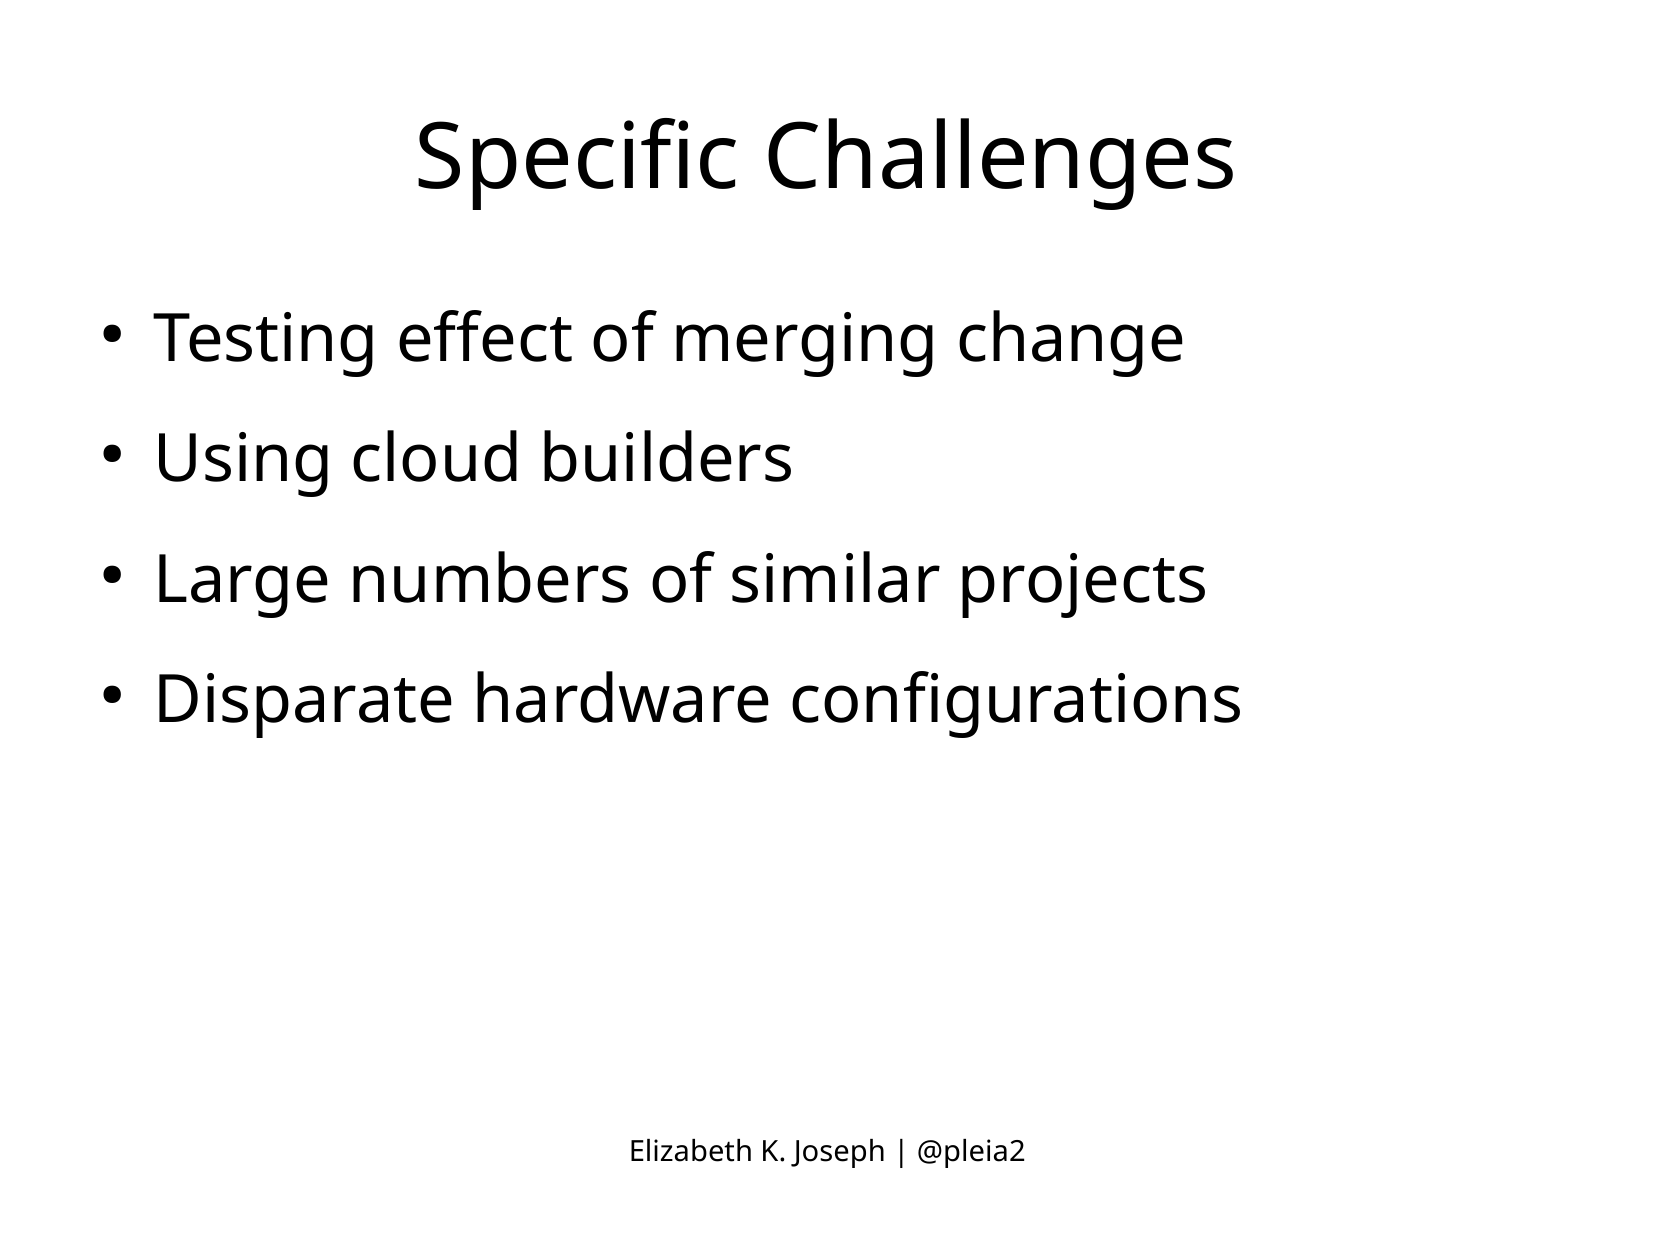

# Specific Challenges
Testing effect of merging change
Using cloud builders
Large numbers of similar projects
Disparate hardware configurations
Elizabeth K. Joseph | @pleia2